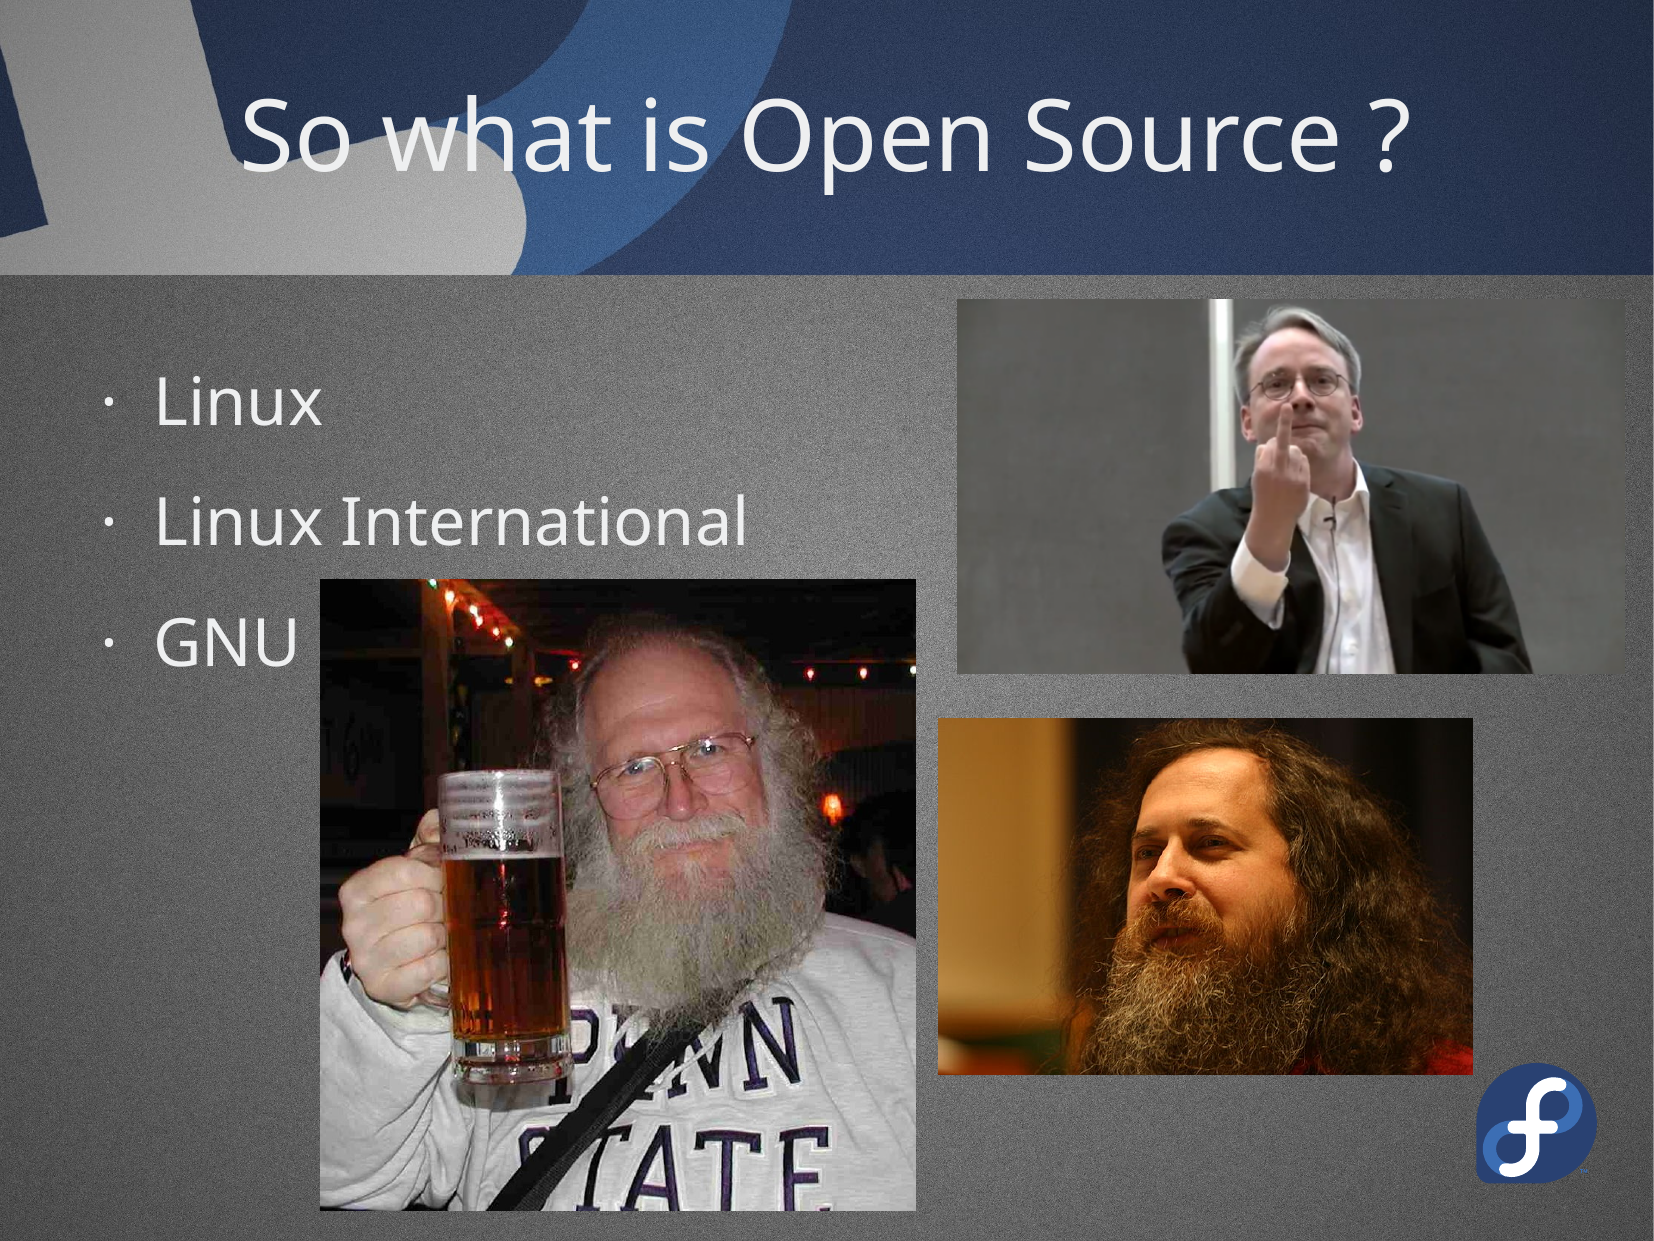

# So what is Open Source ?
Linux
Linux International
GNU